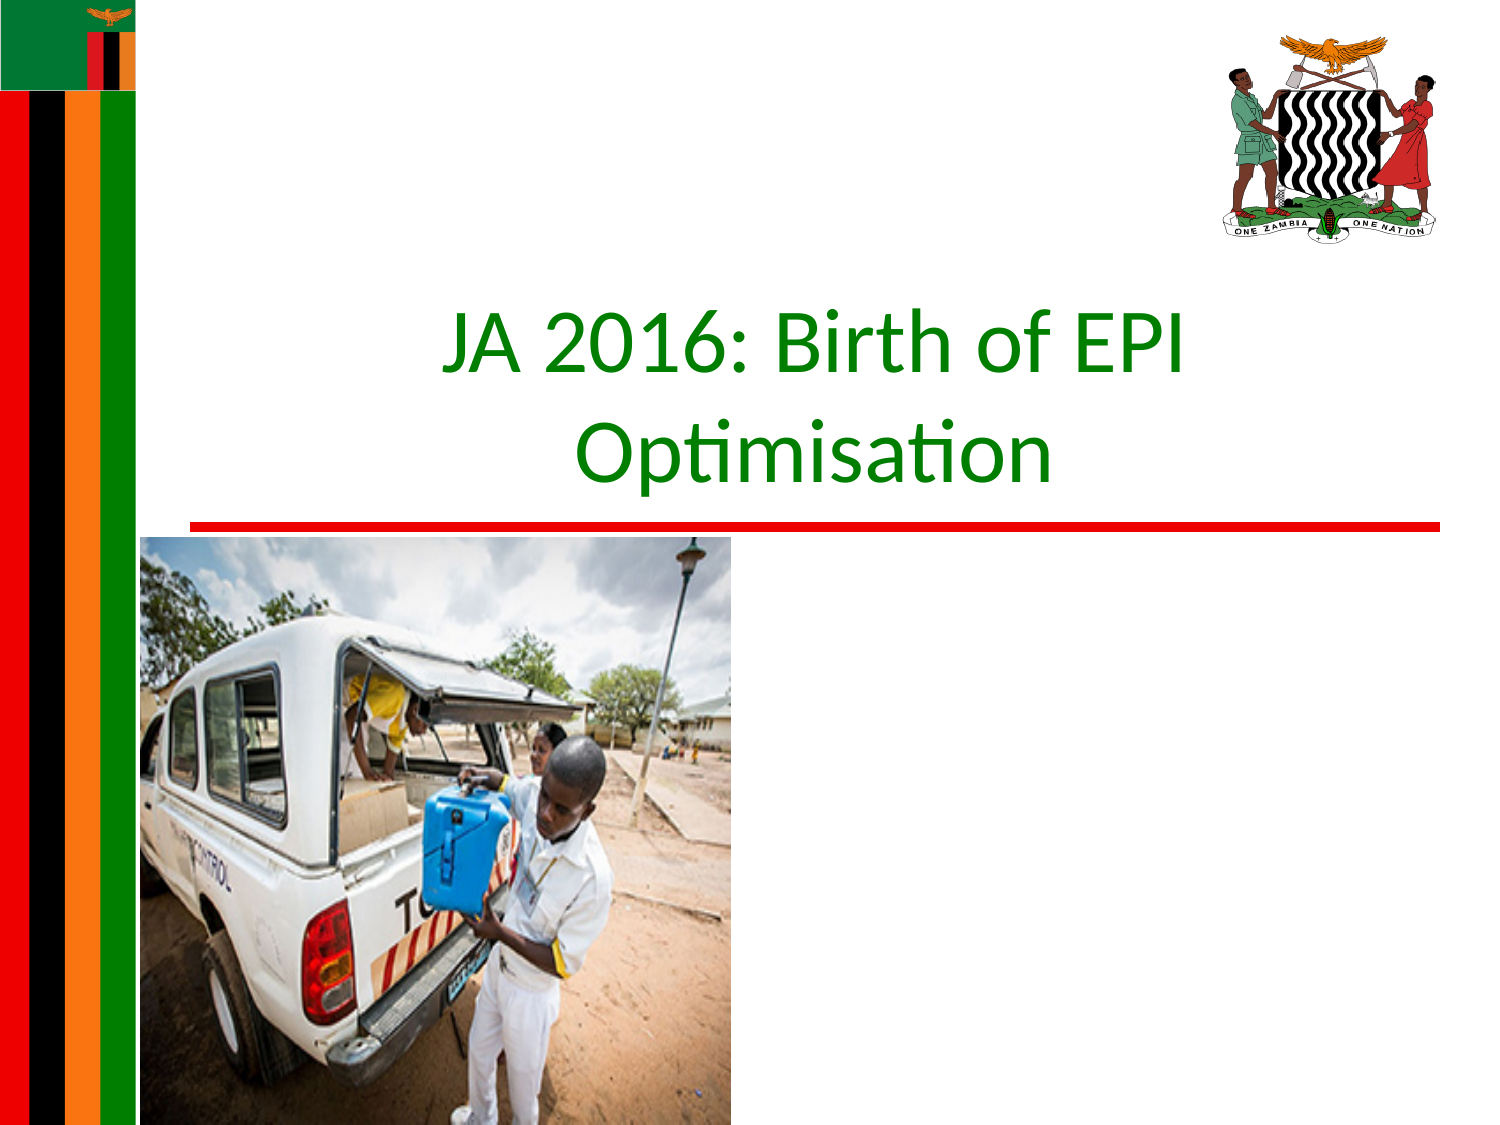

# JA 2016: Birth of EPI Optimisation